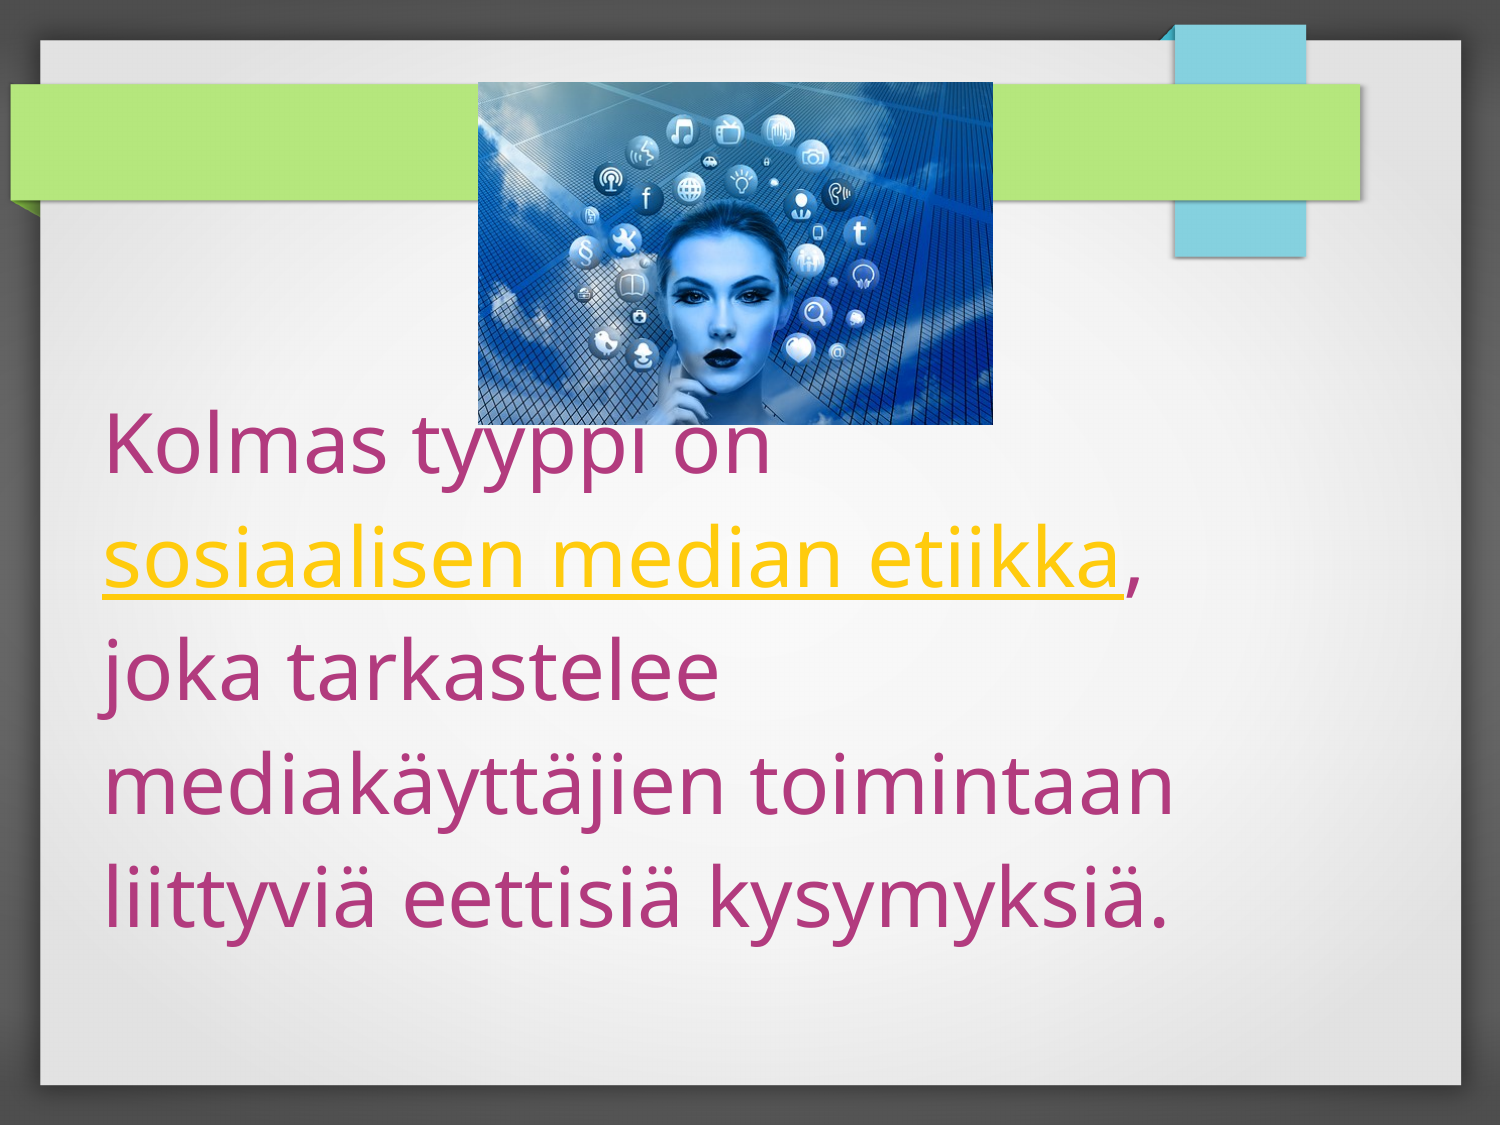

# Kolmas tyyppi on  sosiaalisen median etiikka, joka tarkastelee mediakäyttäjien toimintaan liittyviä eettisiä kysymyksiä.